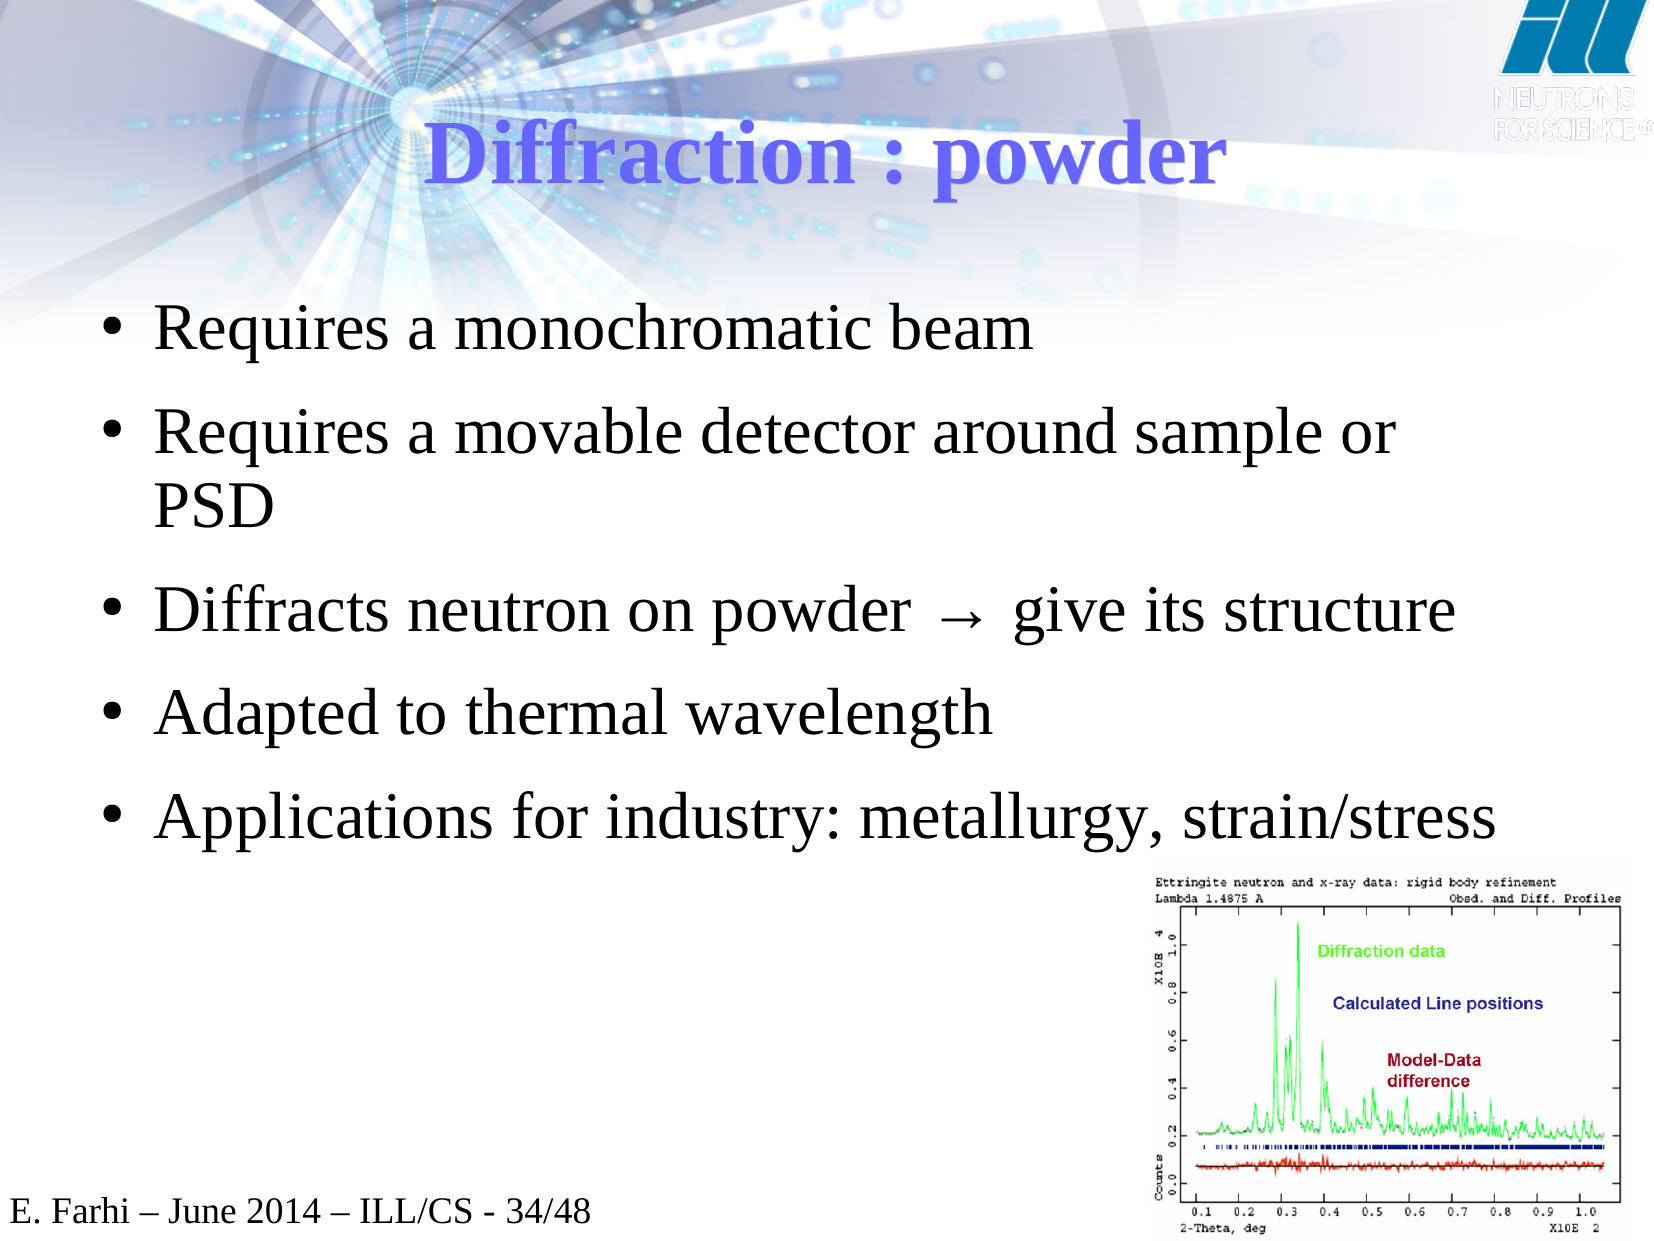

# Diffraction : powder
Requires a monochromatic beam
Requires a movable detector around sample or PSD
Diffracts neutron on powder → give its structure
Adapted to thermal wavelength
Applications for industry: metallurgy, strain/stress